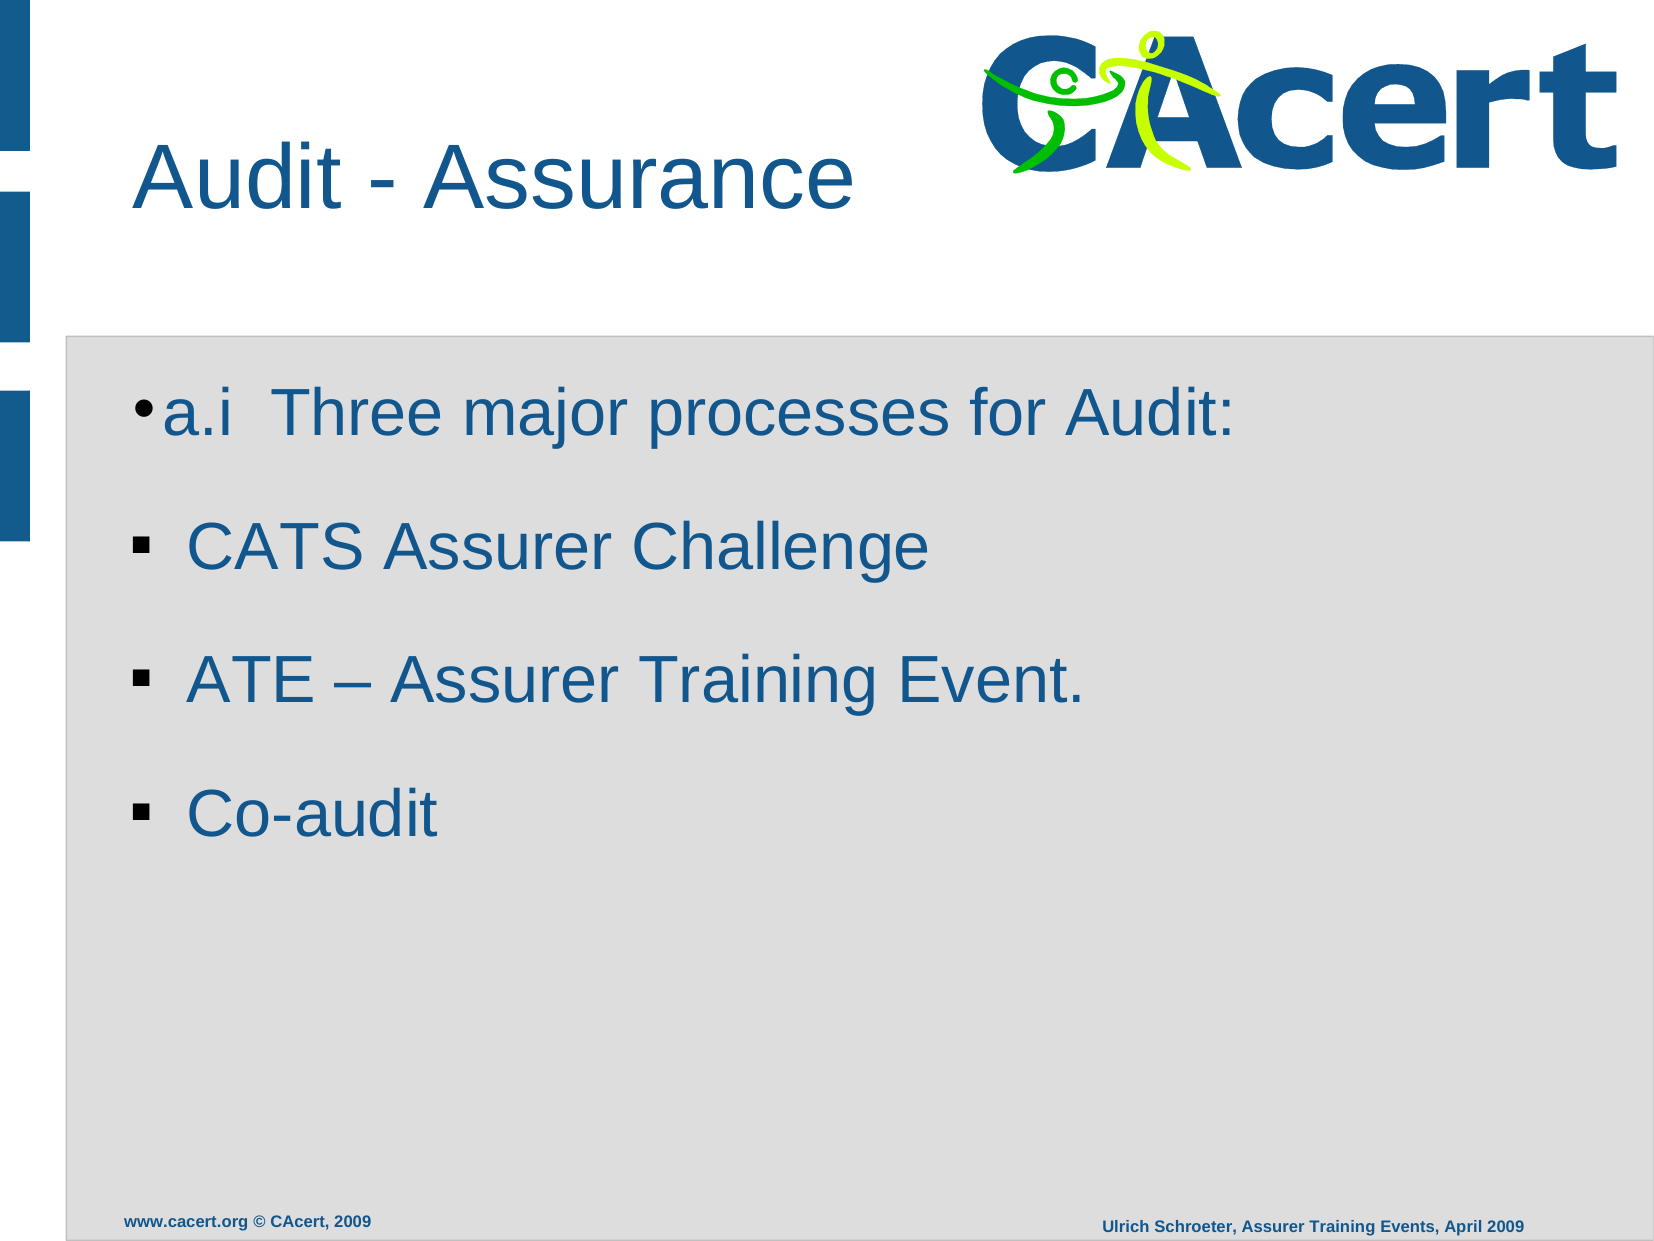

Audit - Assurance
a.i Three major processes for Audit:
 CATS Assurer Challenge
 ATE – Assurer Training Event.
 Co-audit